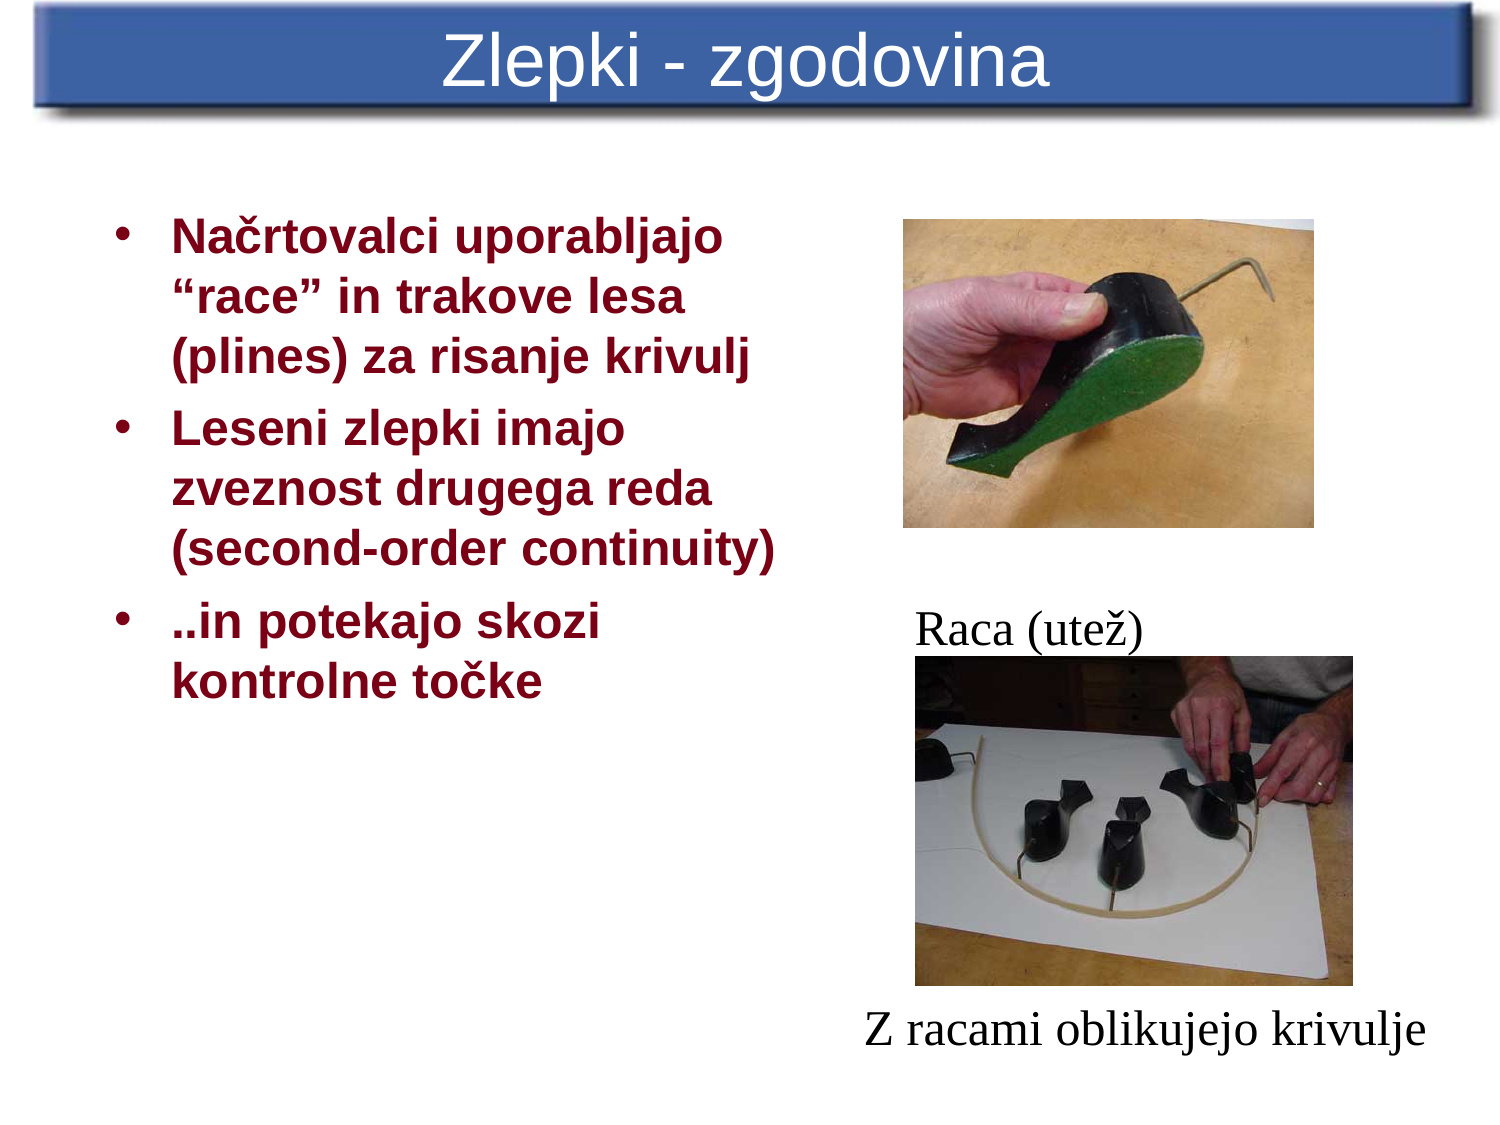

# Zlepki - zgodovina
Načrtovalci uporabljajo “race” in trakove lesa (plines) za risanje krivulj
Leseni zlepki imajo zveznost drugega reda (second-order continuity)
..in potekajo skozi kontrolne točke
Raca (utež)
Z racami oblikujejo krivulje